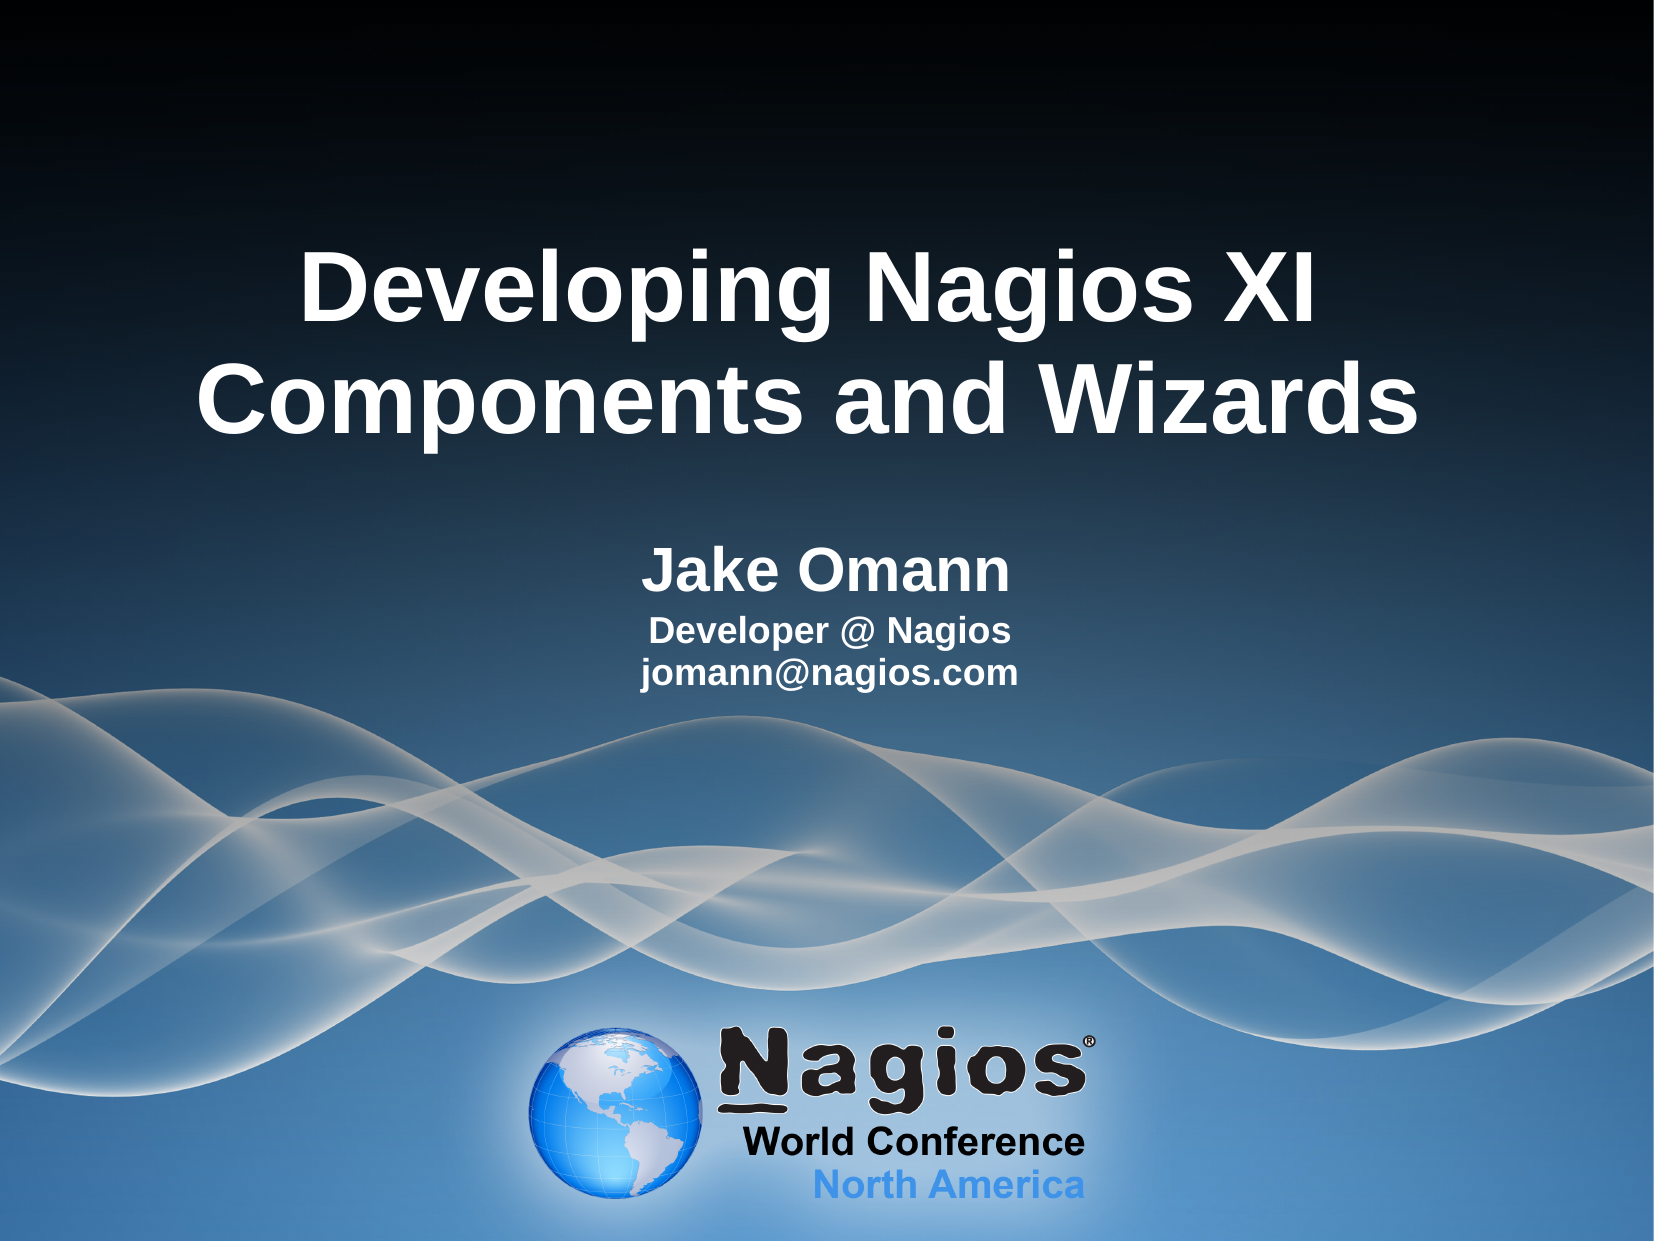

Developing Nagios XI Components and Wizards
Jake Omann
Developer @ Nagios
jomann@nagios.com